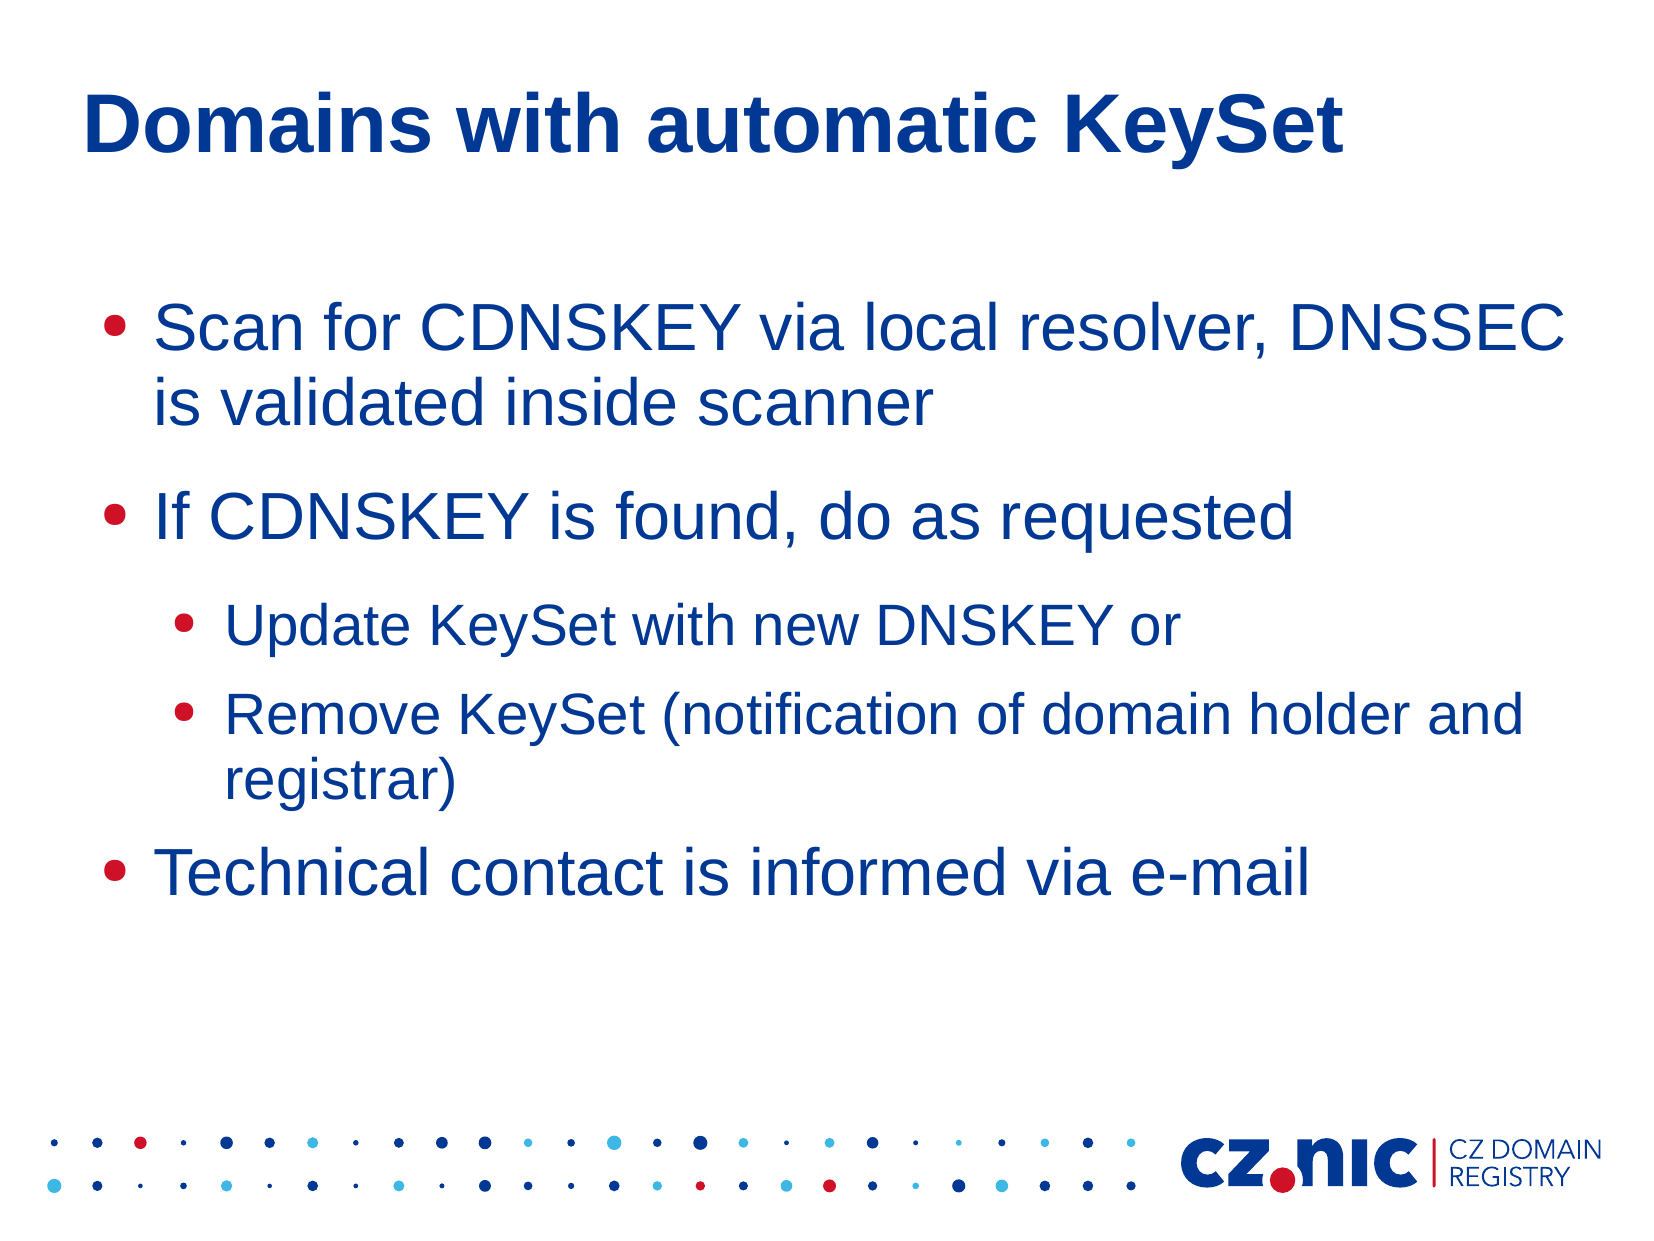

# Domains with automatic KeySet
Scan for CDNSKEY via local resolver, DNSSEC is validated inside scanner
If CDNSKEY is found, do as requested
Update KeySet with new DNSKEY or
Remove KeySet (notification of domain holder and registrar)
Technical contact is informed via e-mail